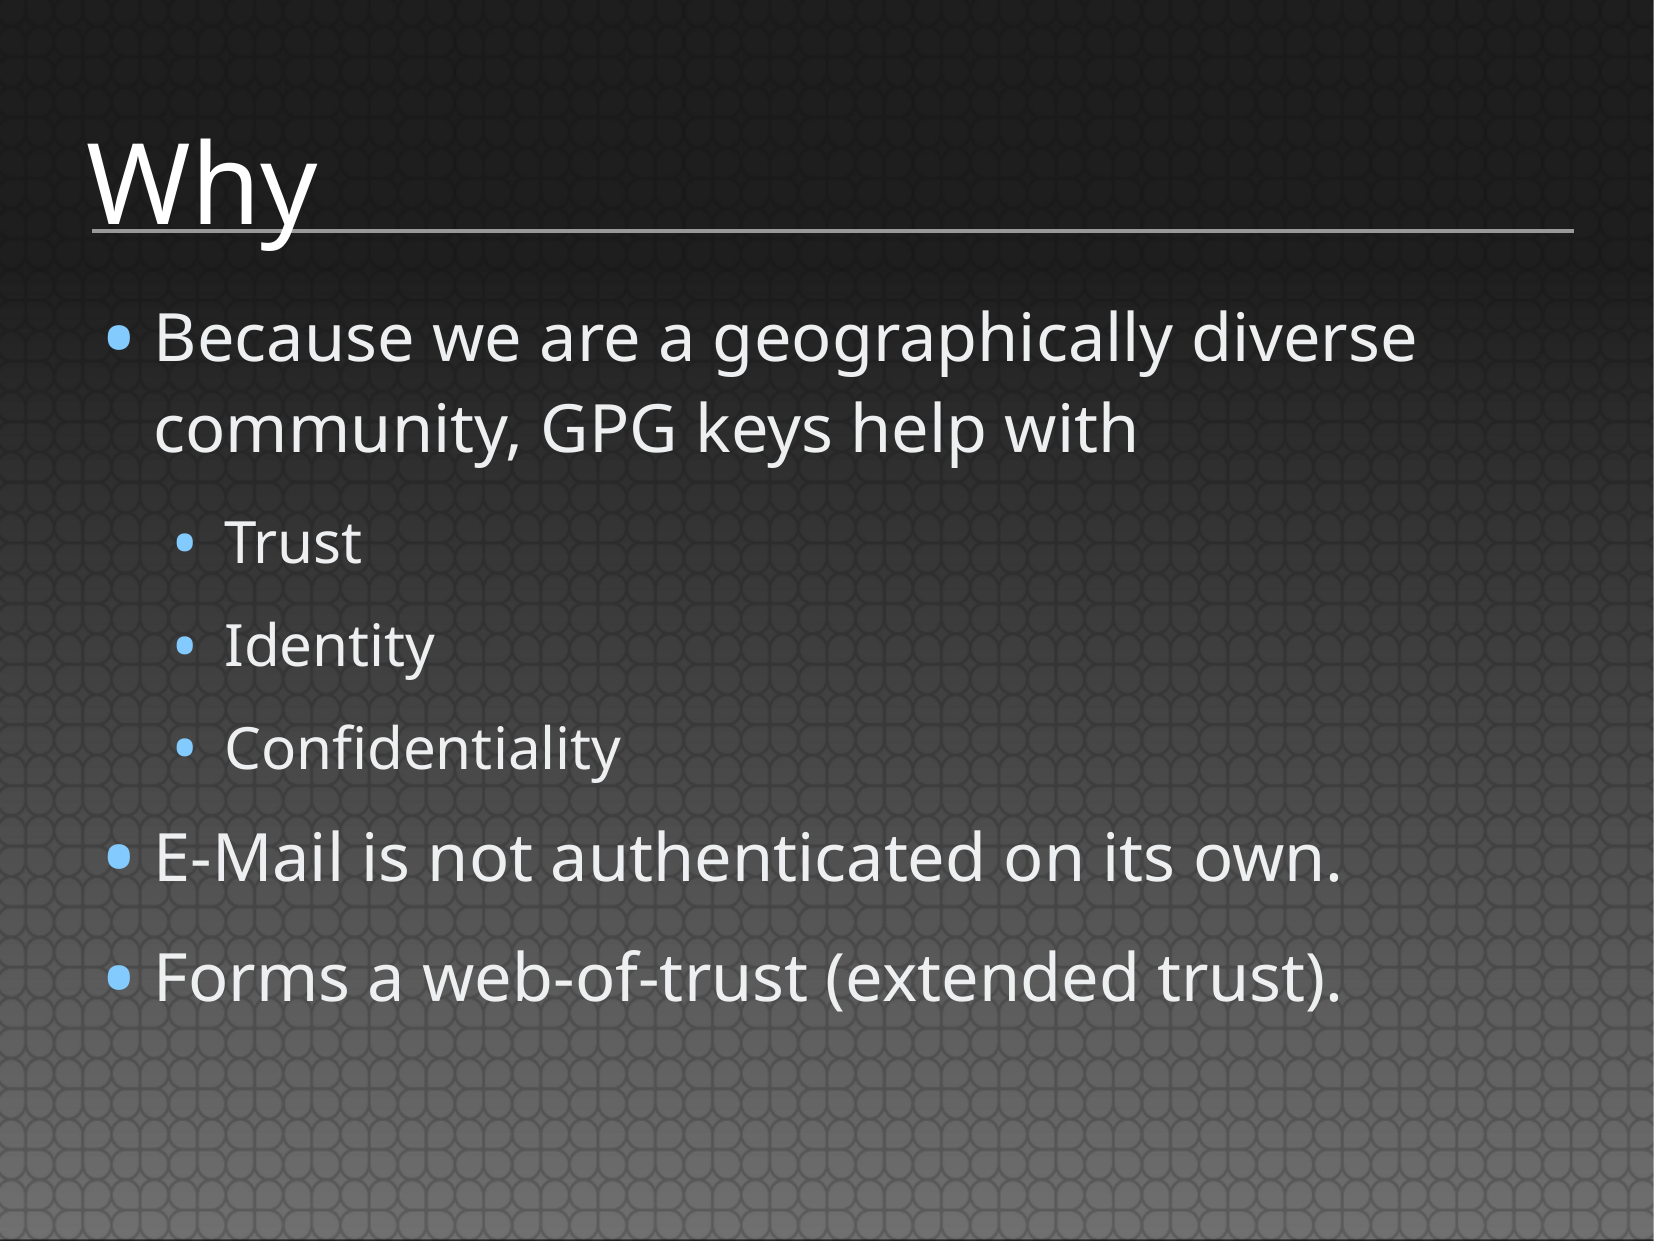

# Why
Because we are a geographically diverse community, GPG keys help with
Trust
Identity
Confidentiality
E-Mail is not authenticated on its own.
Forms a web-of-trust (extended trust).